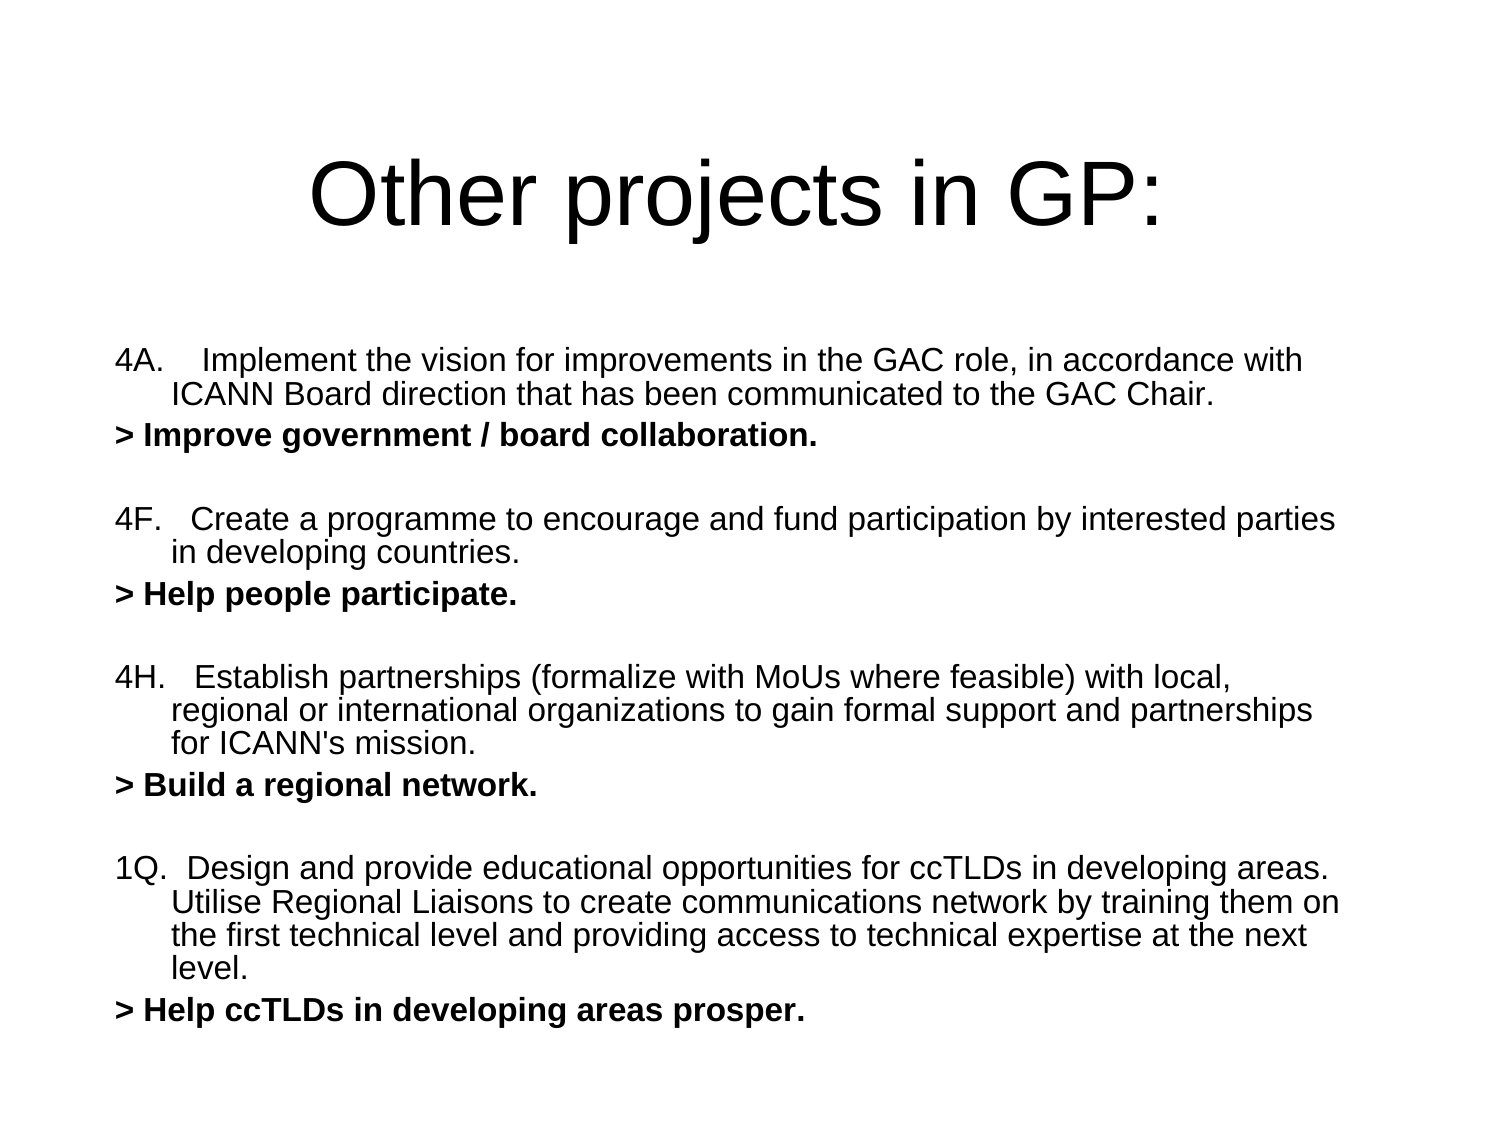

# Other projects in GP:
4A. Implement the vision for improvements in the GAC role, in accordance with ICANN Board direction that has been communicated to the GAC Chair.
> Improve government / board collaboration.
4F. Create a programme to encourage and fund participation by interested parties in developing countries.
> Help people participate.
4H. Establish partnerships (formalize with MoUs where feasible) with local, regional or international organizations to gain formal support and partnerships for ICANN's mission.
> Build a regional network.
1Q. Design and provide educational opportunities for ccTLDs in developing areas. Utilise Regional Liaisons to create communications network by training them on the first technical level and providing access to technical expertise at the next level.
> Help ccTLDs in developing areas prosper.